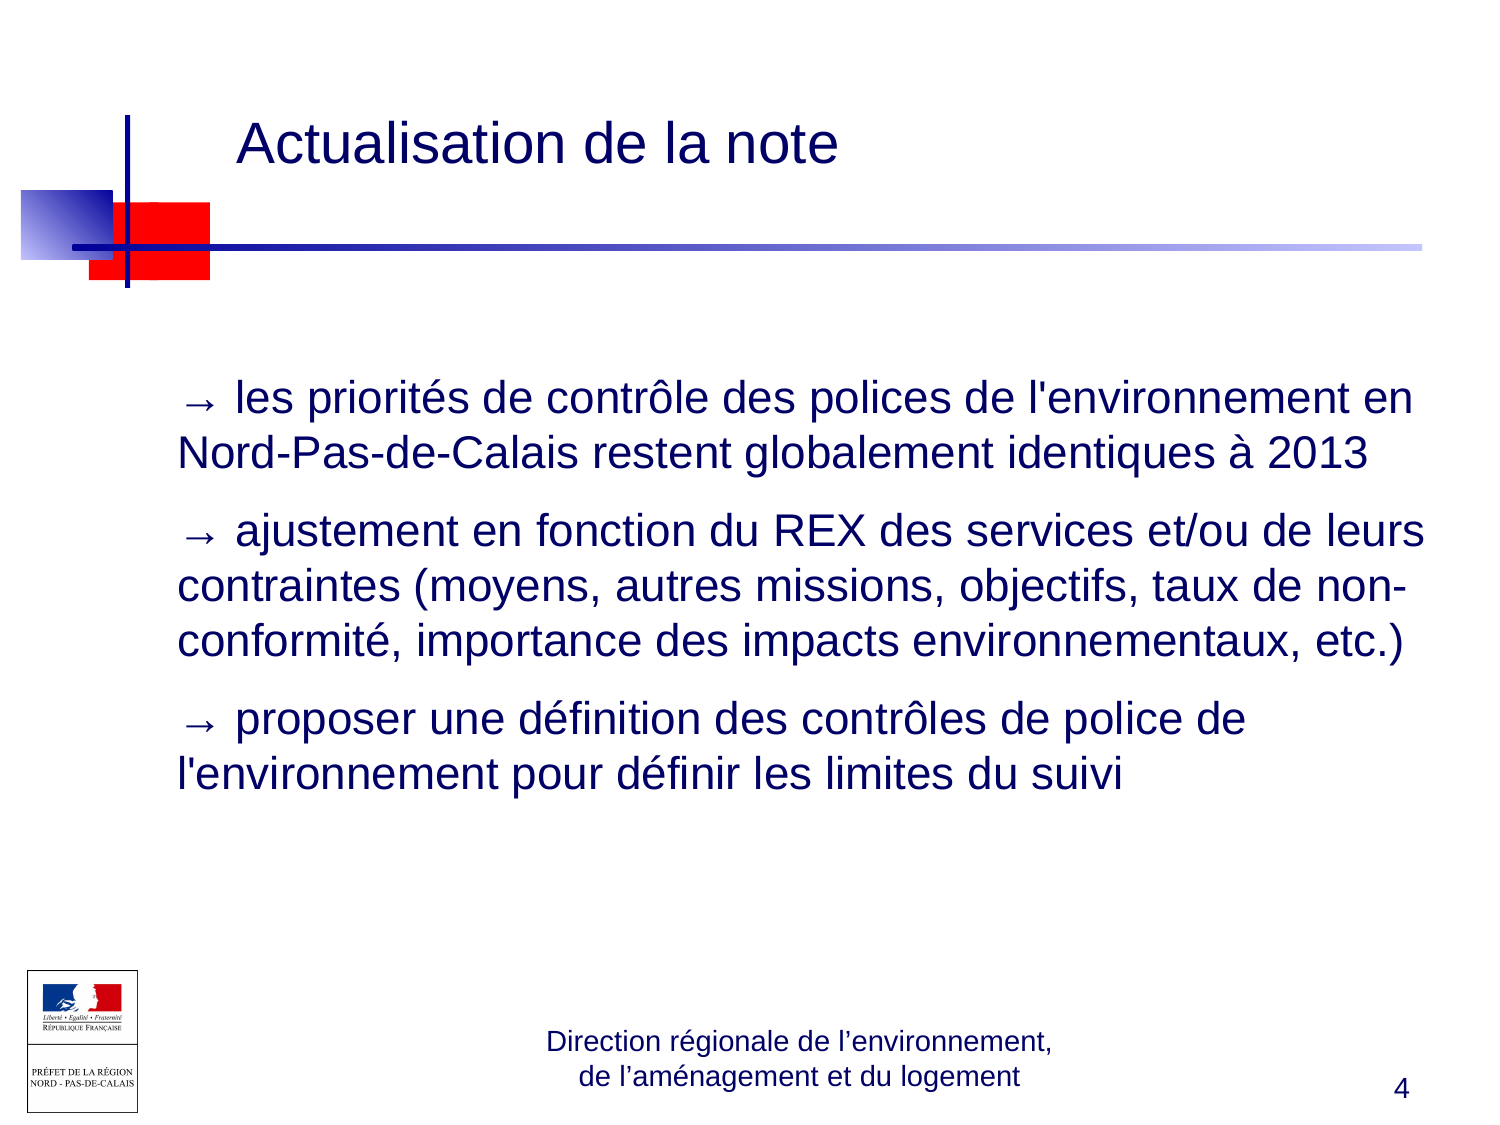

Actualisation de la note
# → les priorités de contrôle des polices de l'environnement en Nord-Pas-de-Calais restent globalement identiques à 2013
→ ajustement en fonction du REX des services et/ou de leurs contraintes (moyens, autres missions, objectifs, taux de non-conformité, importance des impacts environnementaux, etc.)
→ proposer une définition des contrôles de police de l'environnement pour définir les limites du suivi
4